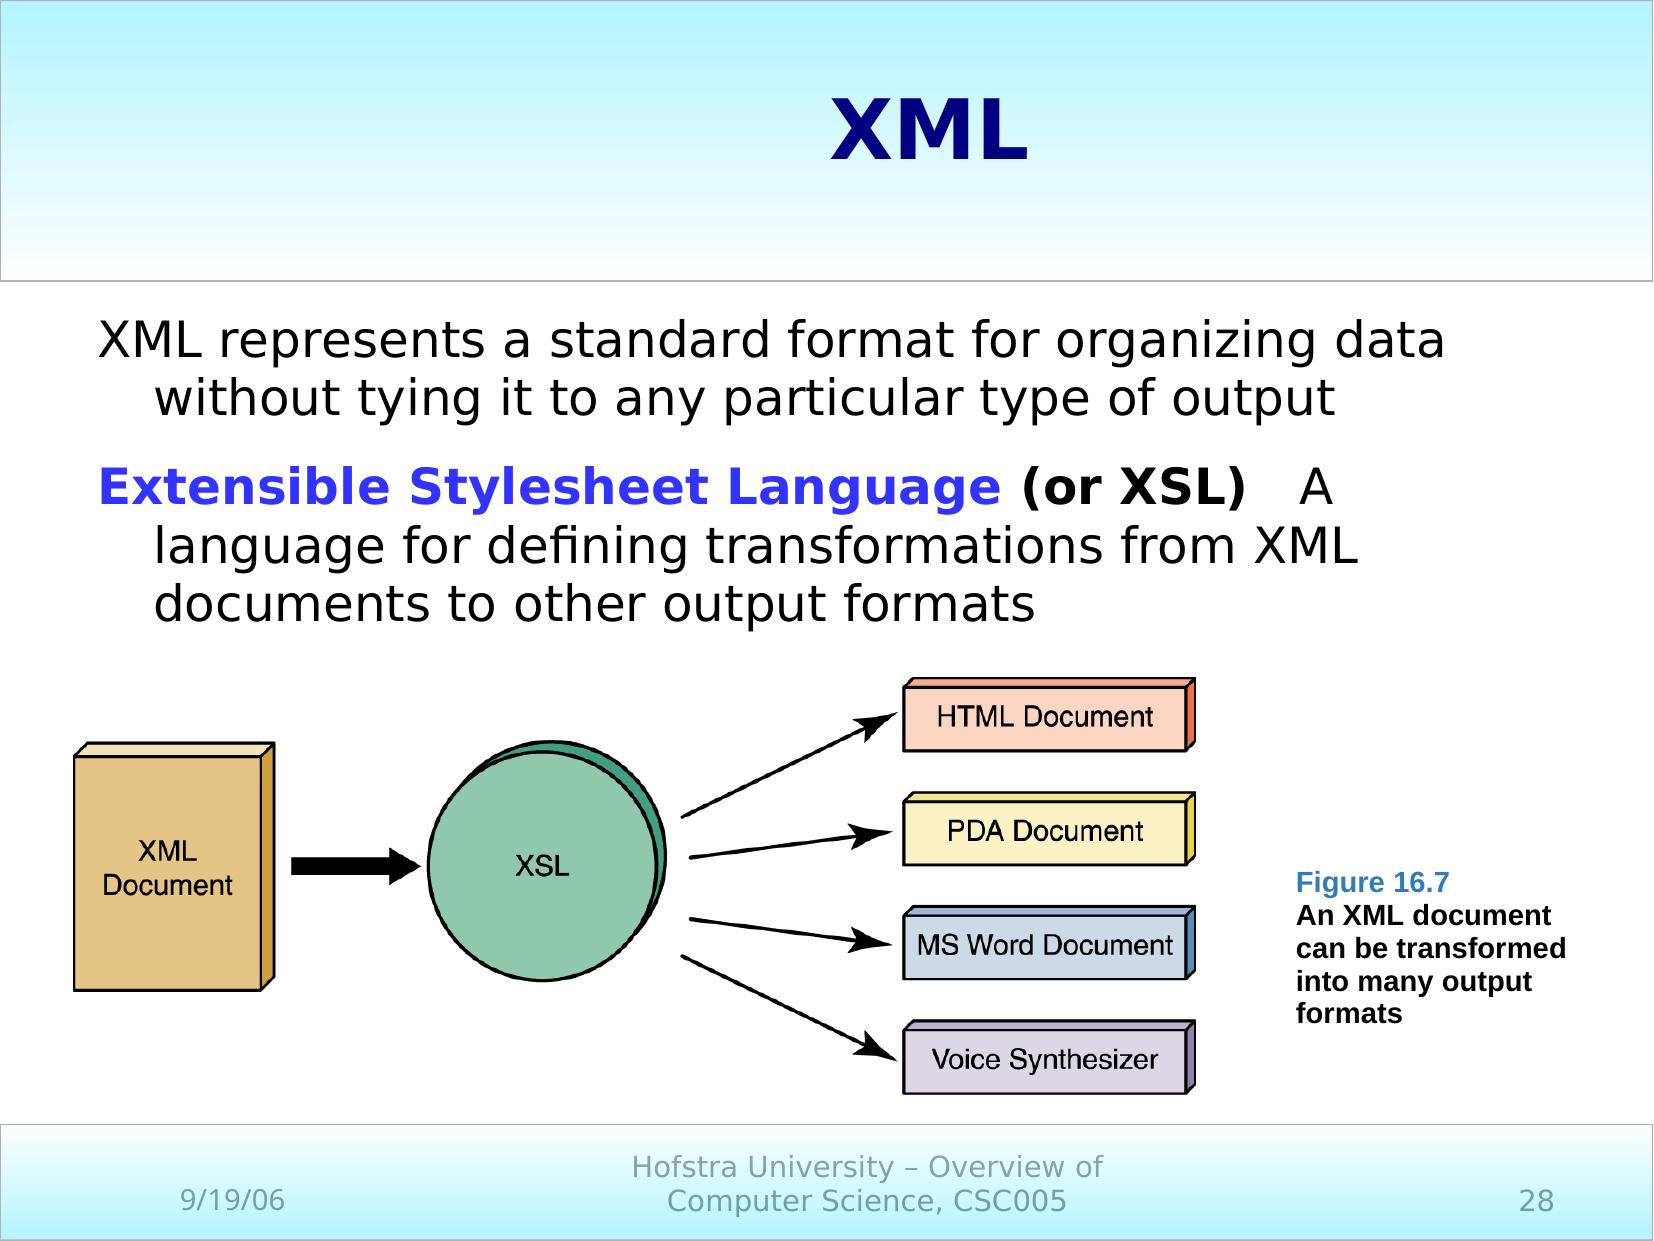

# XML
XML represents a standard format for organizing data without tying it to any particular type of output
Extensible Stylesheet Language (or XSL) A language for defining transformations from XML documents to other output formats
Figure 16.7
An XML document can be transformed into many output formats
9/25/06
28